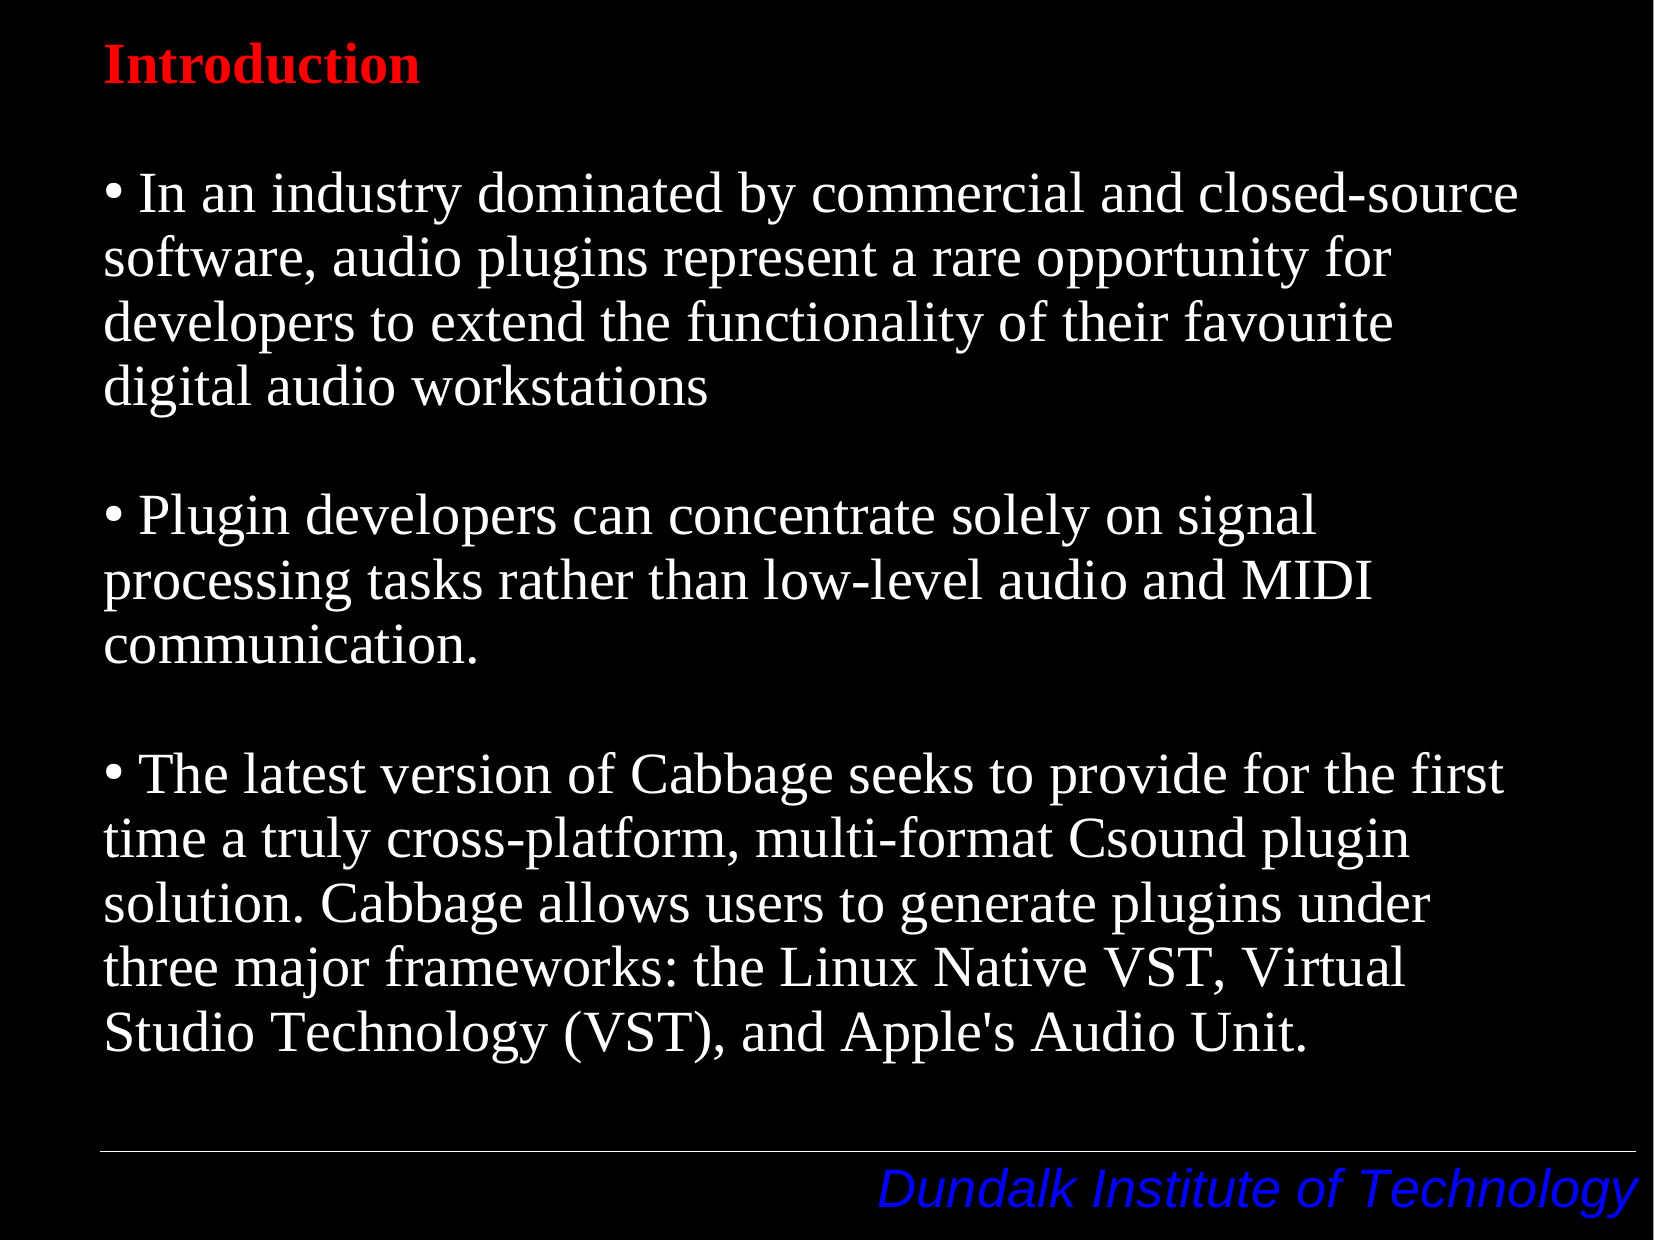

Introduction
 In an industry dominated by commercial and closed-source software, audio plugins represent a rare opportunity for developers to extend the functionality of their favourite digital audio workstations
 Plugin developers can concentrate solely on signal processing tasks rather than low-level audio and MIDI communication.
 The latest version of Cabbage seeks to provide for the first time a truly cross-platform, multi-format Csound plugin solution. Cabbage allows users to generate plugins under three major frameworks: the Linux Native VST, Virtual Studio Technology (VST), and Apple's Audio Unit.
Dundalk Institute of Technology